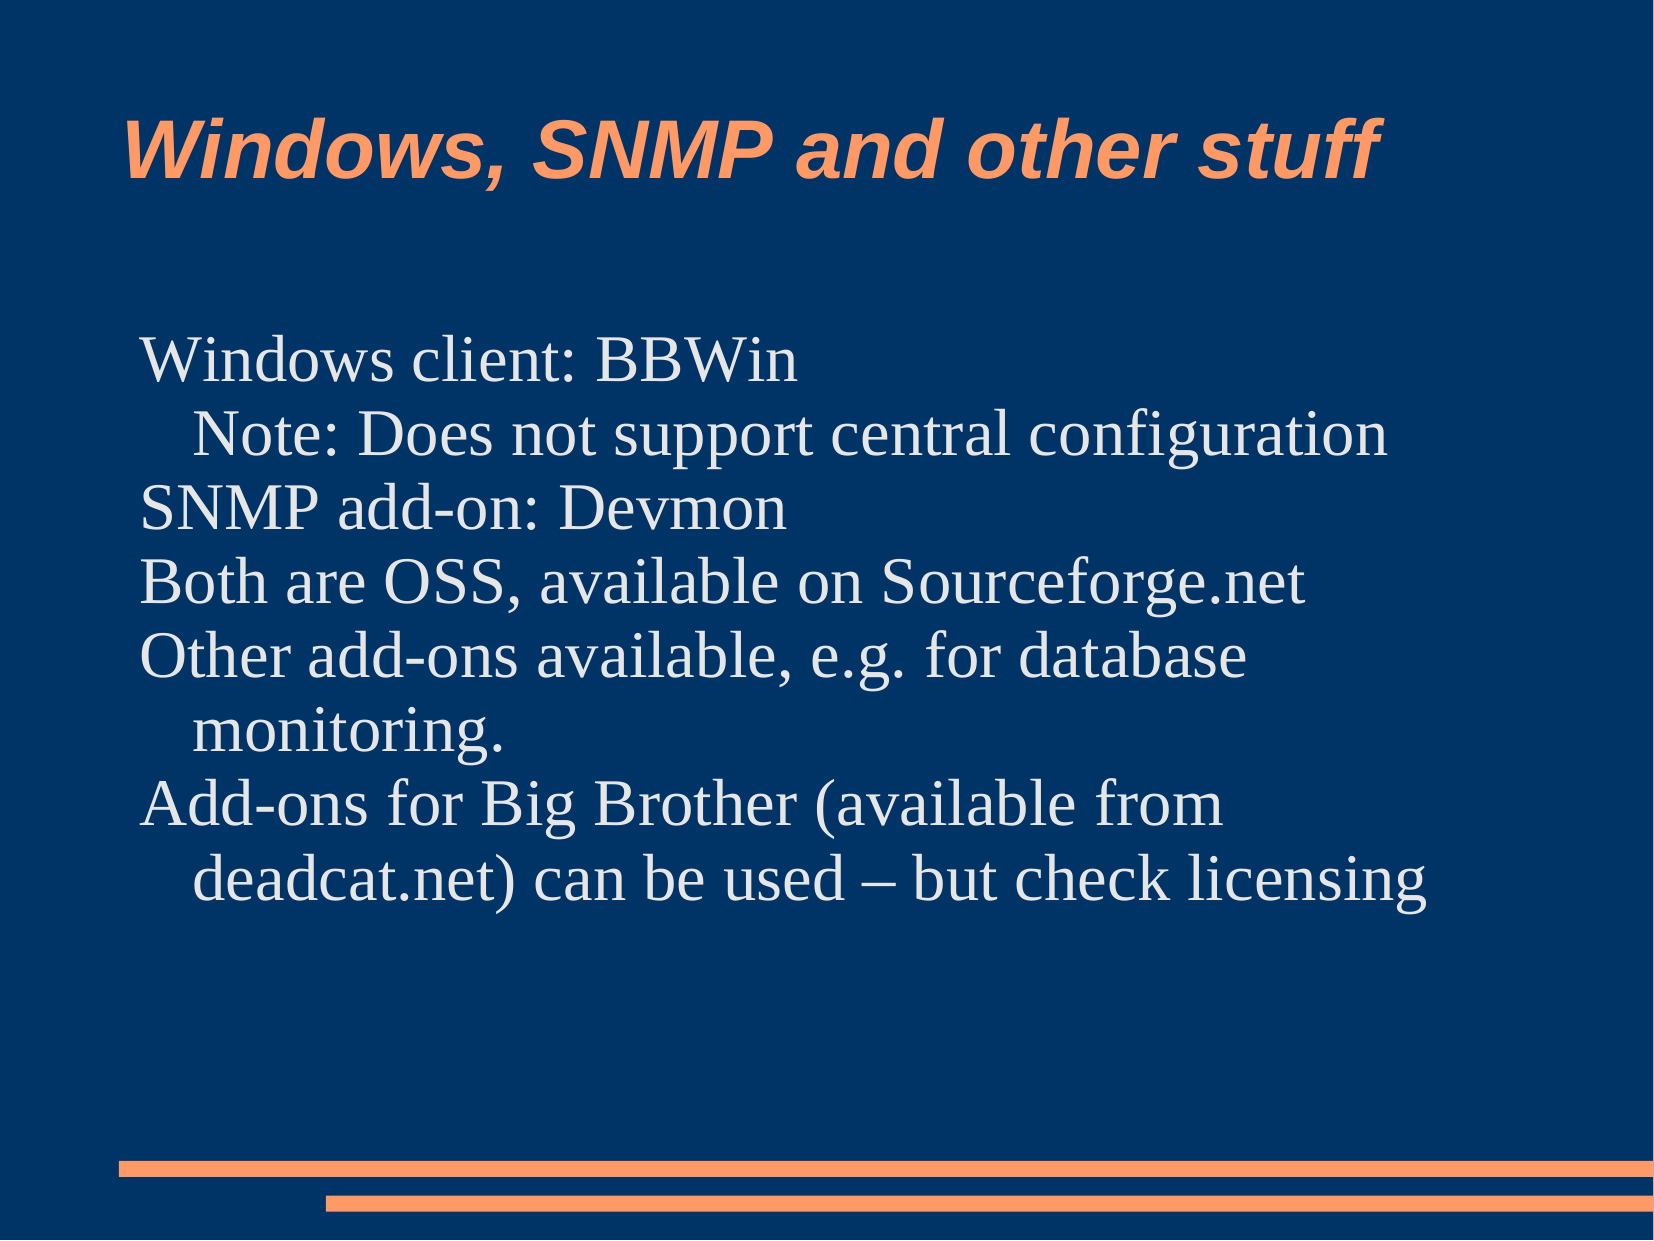

# Windows, SNMP and other stuff
Windows client: BBWin
Note: Does not support central configuration
SNMP add-on: Devmon
Both are OSS, available on Sourceforge.net
Other add-ons available, e.g. for database monitoring.
Add-ons for Big Brother (available from deadcat.net) can be used – but check licensing